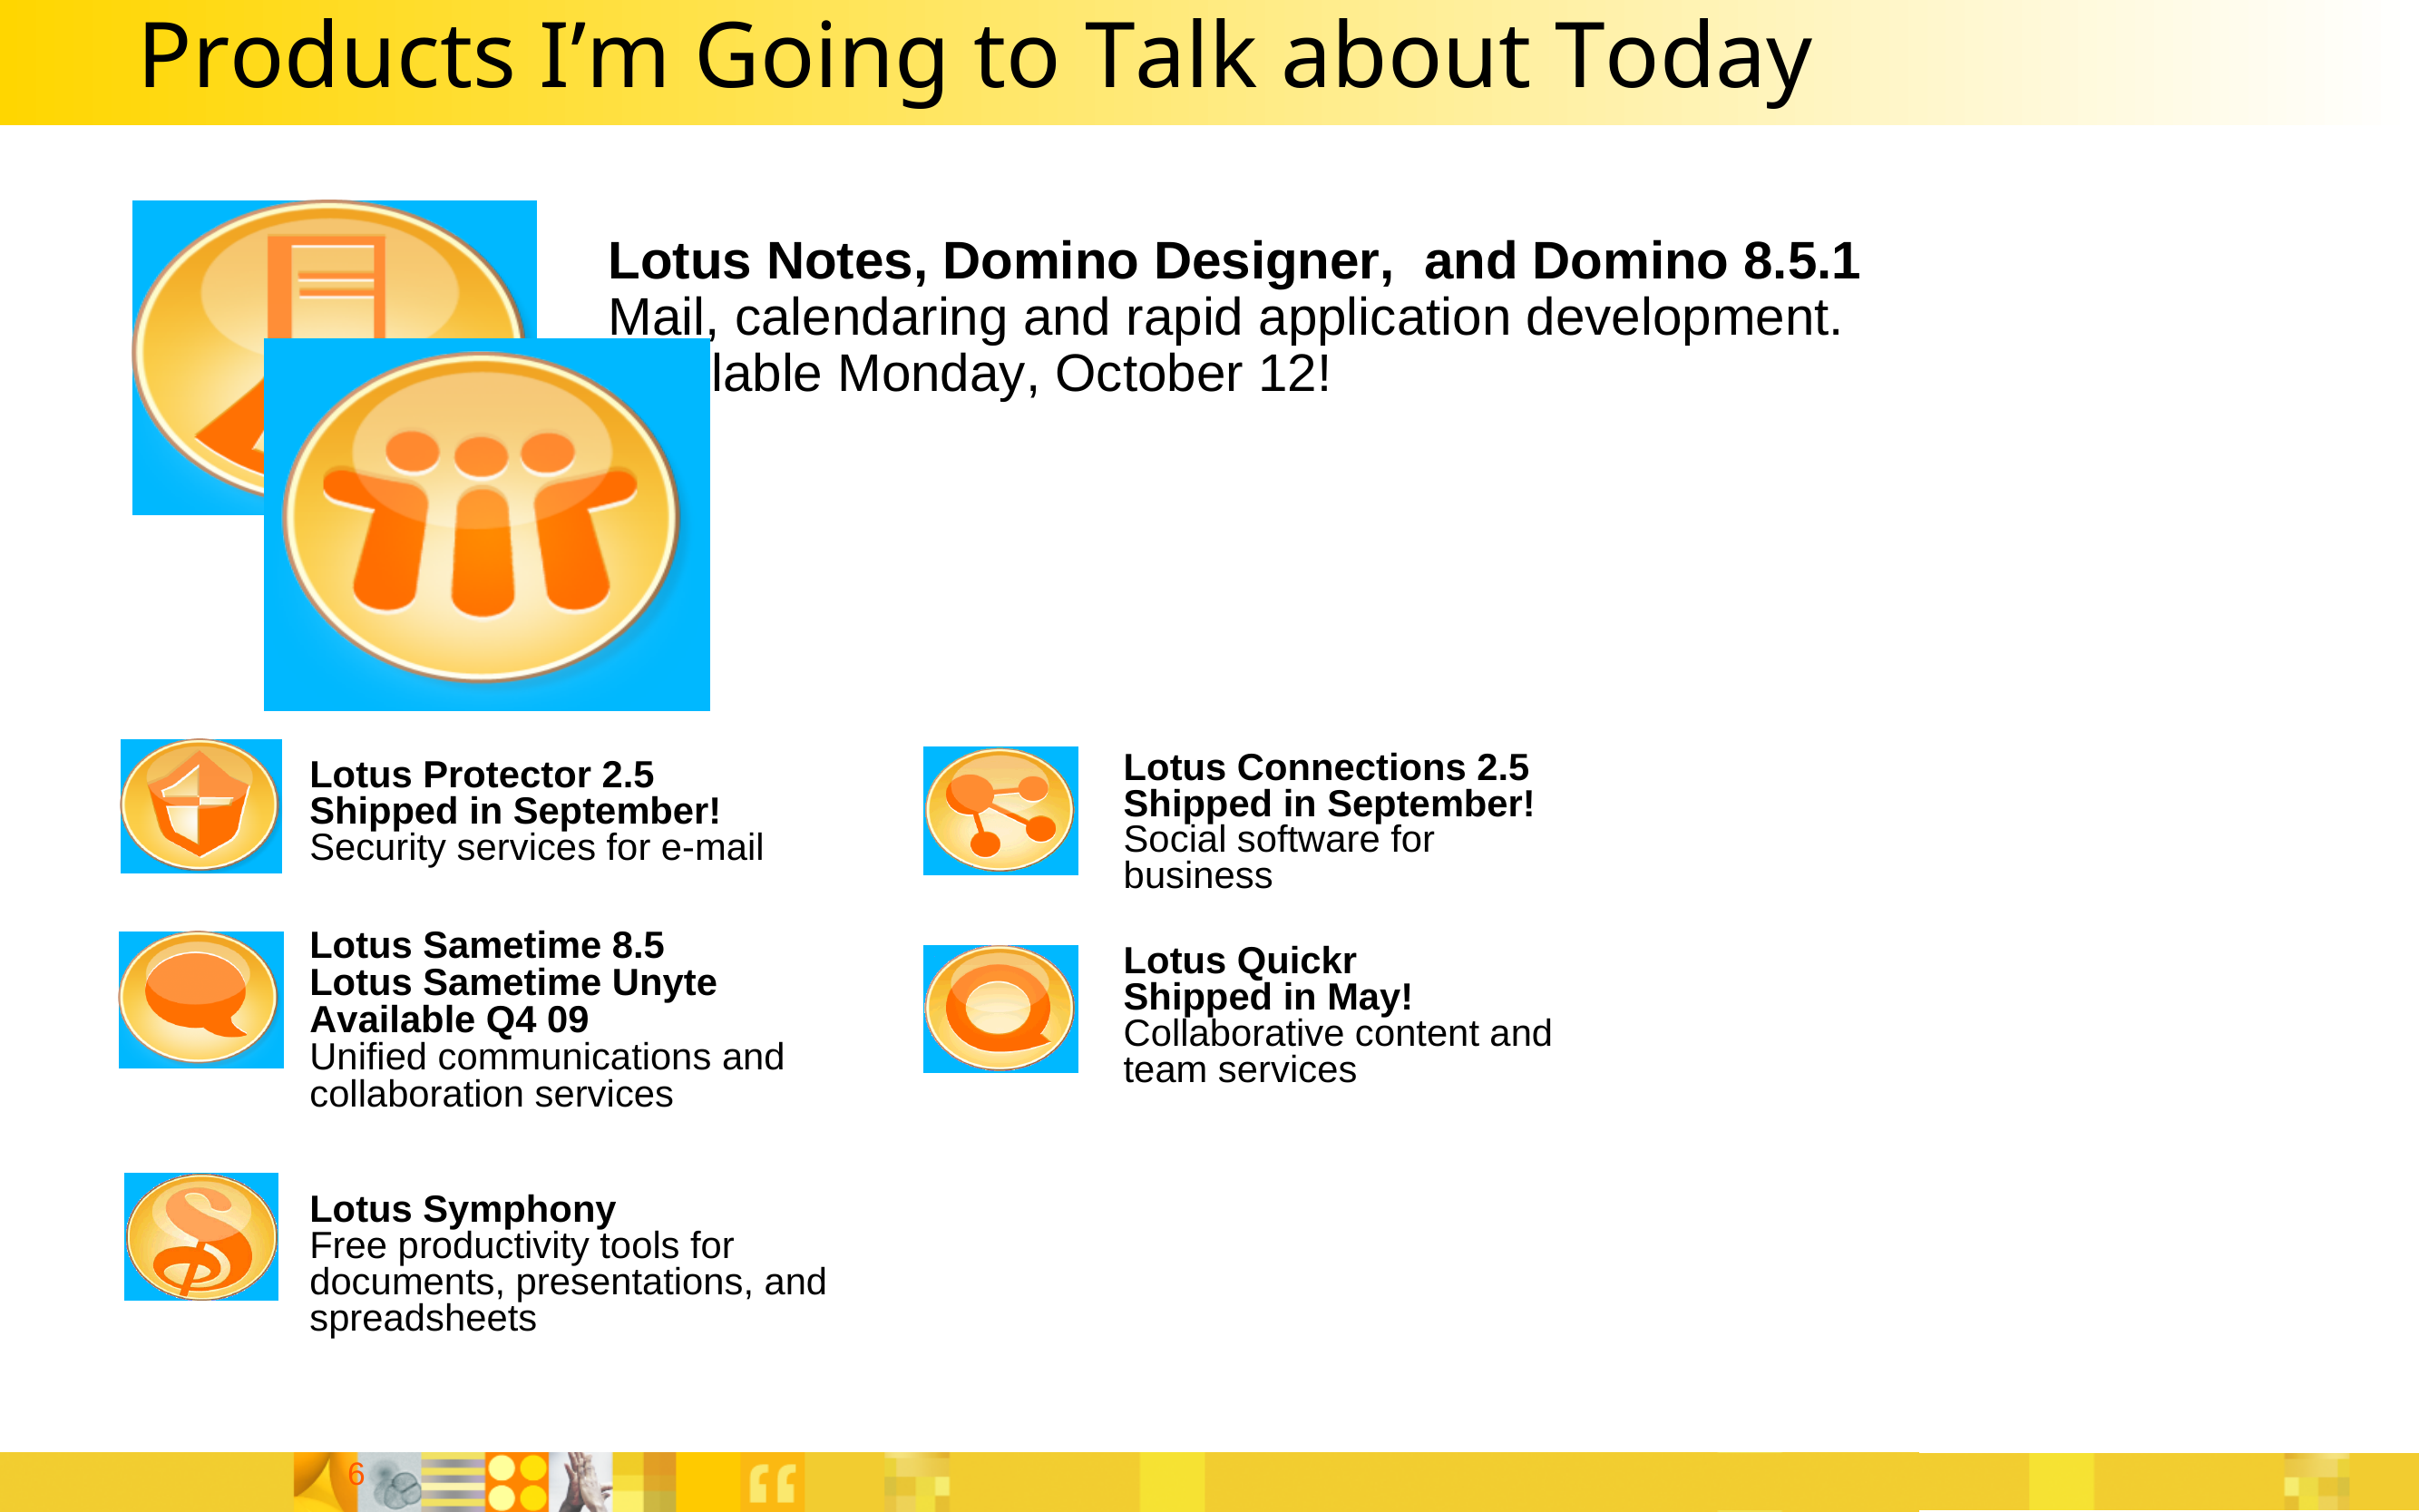

# Products I’m Going to Talk about Today
Lotus Notes, Domino Designer, and Domino 8.5.1
Mail, calendaring and rapid application development. Available Monday, October 12!
Lotus Connections 2.5
Shipped in September!
Social software for business
Lotus Protector 2.5
Shipped in September!
Security services for e-mail
Lotus Sametime 8.5
Lotus Sametime Unyte
Available Q4 09
Unified communications and collaboration services
Lotus Quickr
Shipped in May!
Collaborative content and team services
Lotus Symphony
Free productivity tools for documents, presentations, and spreadsheets